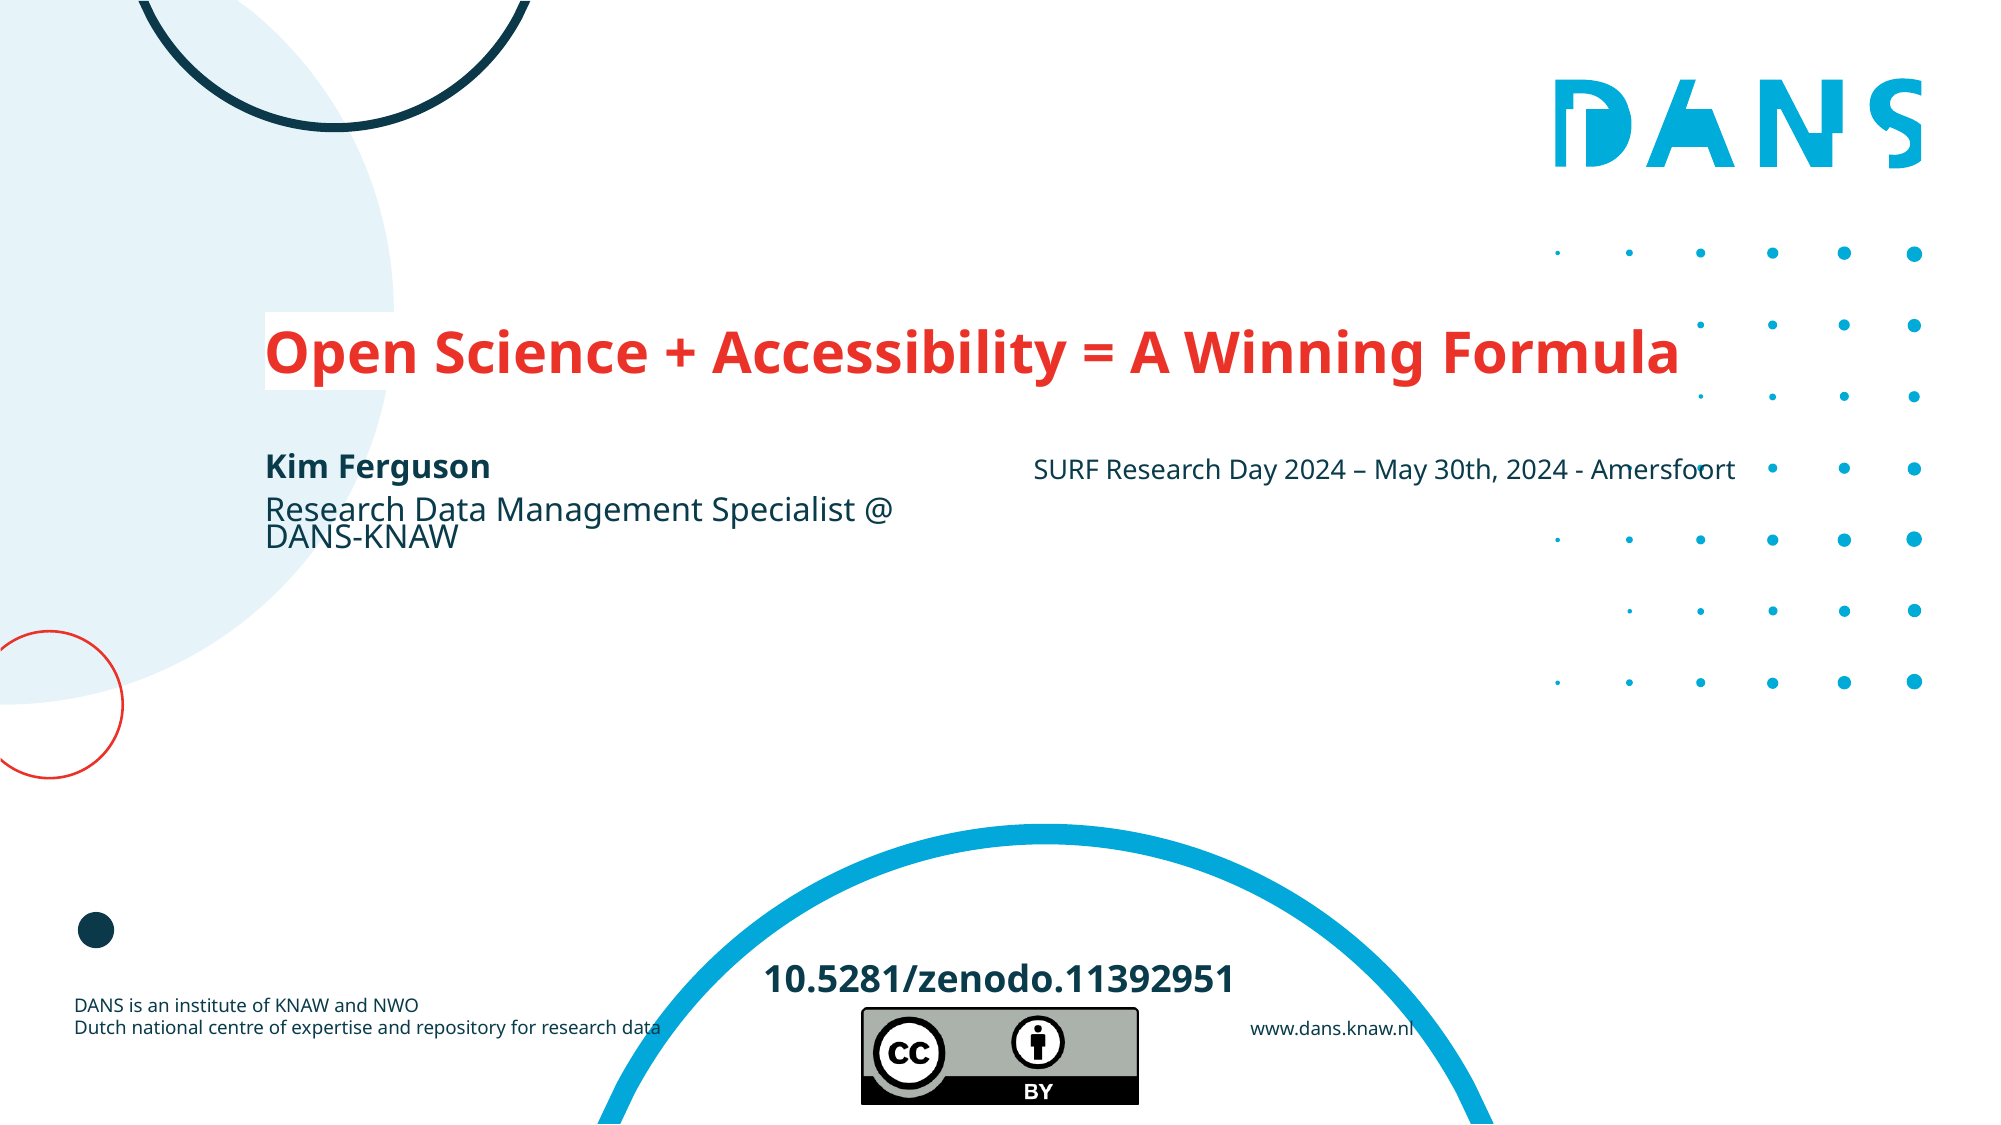

# Open Science + Accessibility = A Winning Formula
Kim Ferguson
Research Data Management Specialist @ DANS-KNAW
SURF Research Day 2024 – May 30th, 2024 - Amersfoort
10.5281/zenodo.11392951